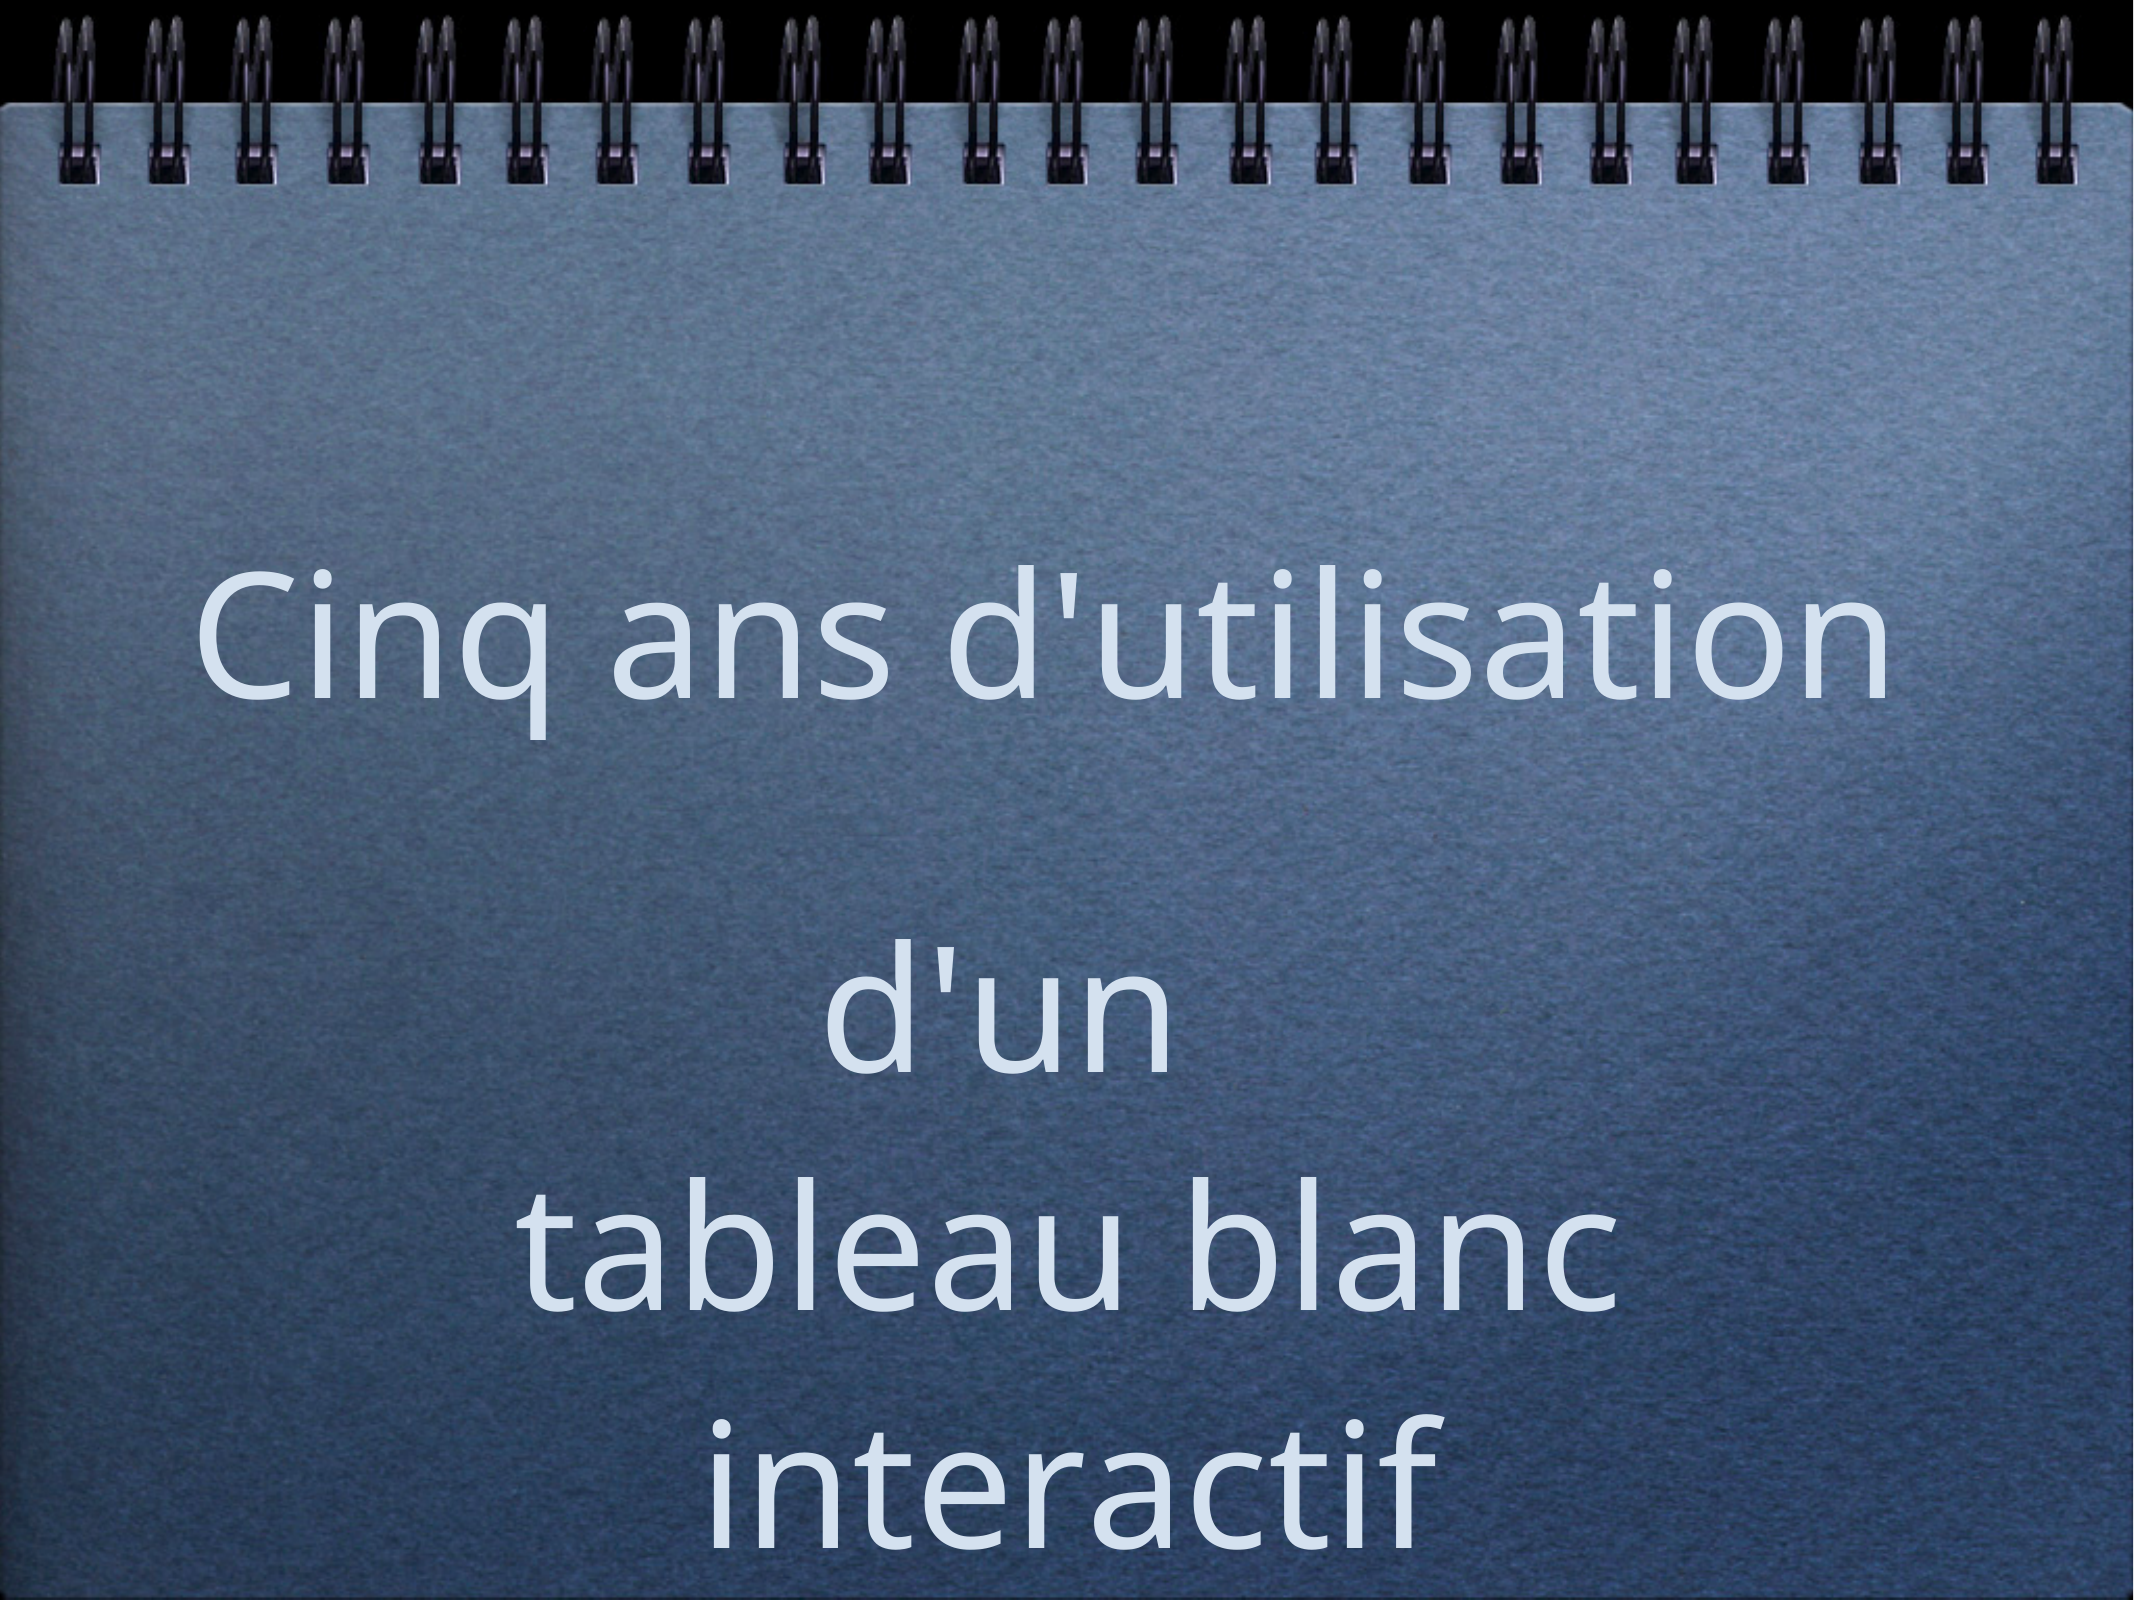

# Cinq ans d'utilisation
 d'un tableau blanc interactif